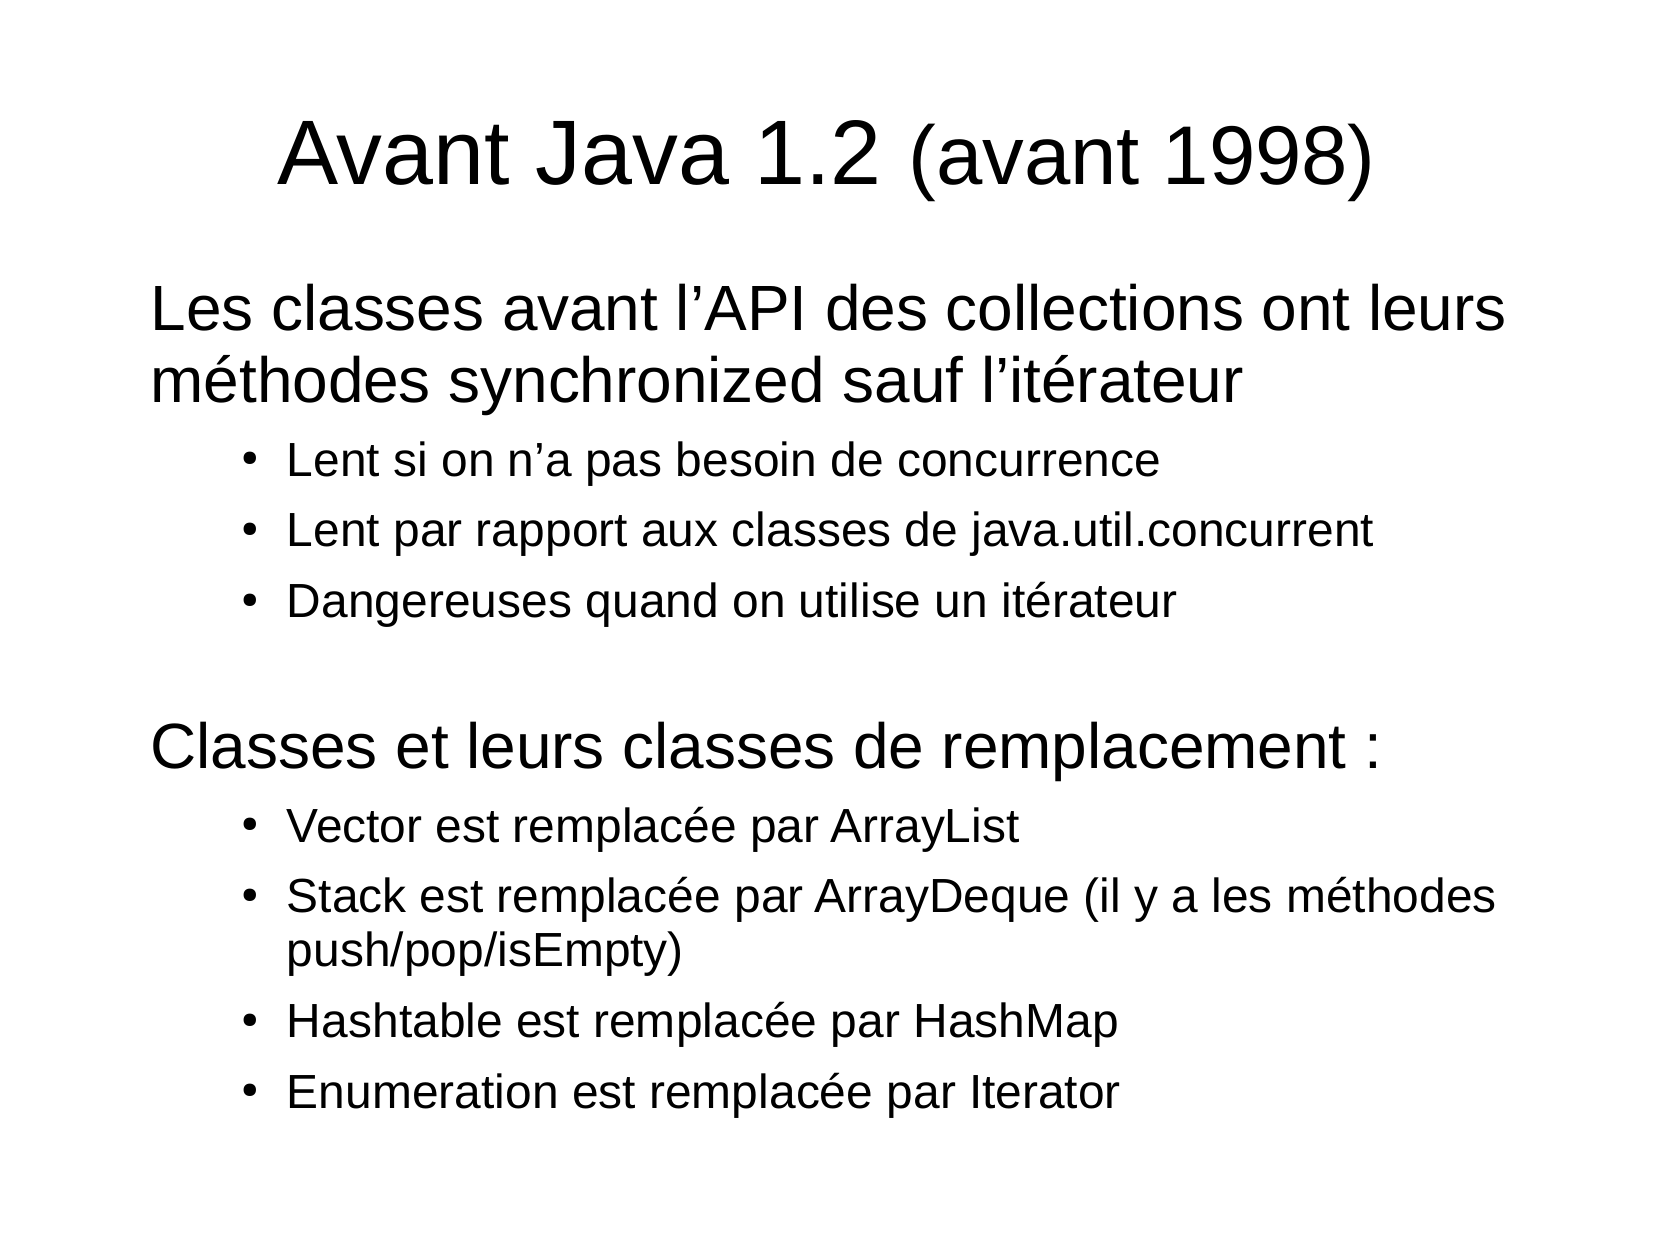

# Avant Java 1.2 (avant 1998)
Les classes avant l’API des collections ont leurs méthodes synchronized sauf l’itérateur
Lent si on n’a pas besoin de concurrence
Lent par rapport aux classes de java.util.concurrent
Dangereuses quand on utilise un itérateur
Classes et leurs classes de remplacement :
Vector est remplacée par ArrayList
Stack est remplacée par ArrayDeque (il y a les méthodes push/pop/isEmpty)
Hashtable est remplacée par HashMap
Enumeration est remplacée par Iterator